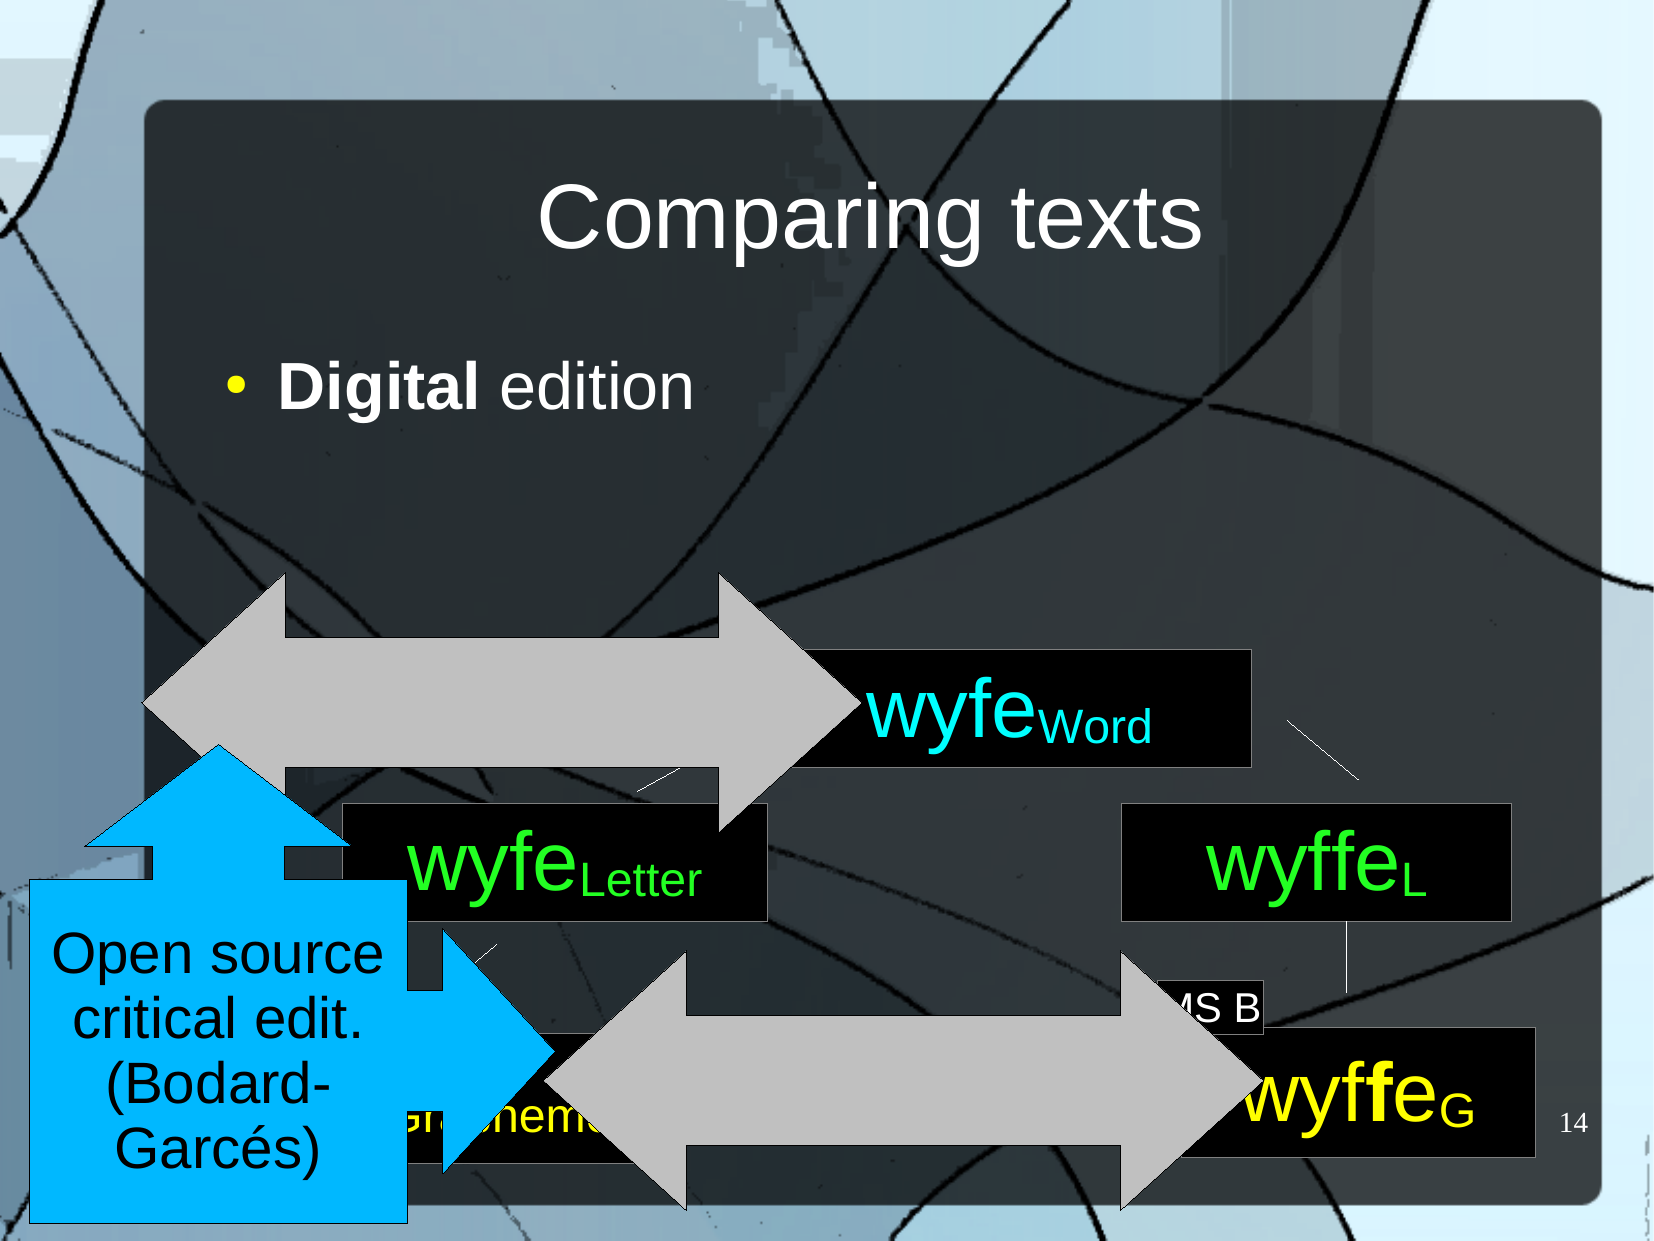

# Comparing texts
Digital edition
wyfeWord
Open source
critical edit.
(Bodard-
Garcés)
wyfeLetter
wyffeL
MS B
MS A
wyffeG
wyfeGrapheme
14